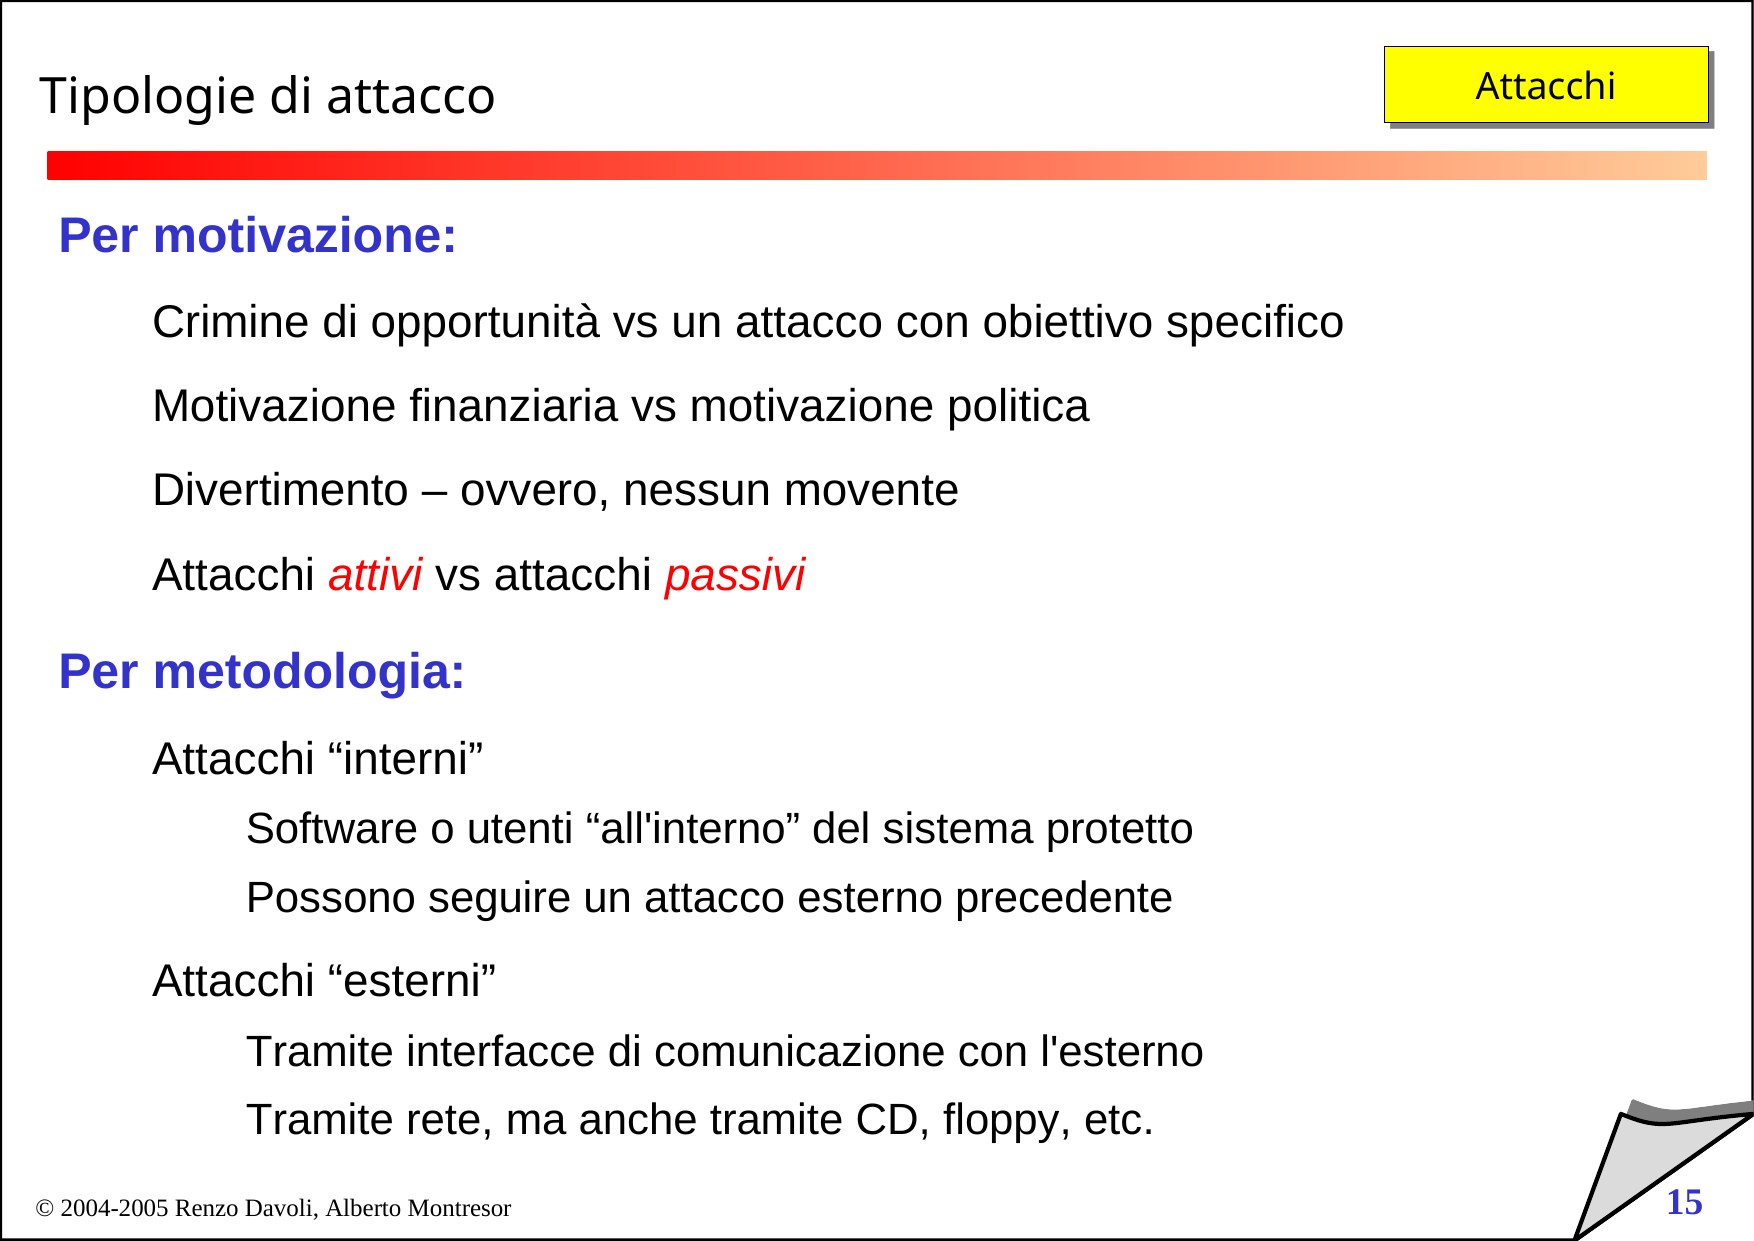

Attacchi
# Tipologie di attacco
Per motivazione:
Crimine di opportunità vs un attacco con obiettivo specifico
Motivazione finanziaria vs motivazione politica
Divertimento – ovvero, nessun movente
Attacchi attivi vs attacchi passivi
Per metodologia:
Attacchi “interni”
Software o utenti “all'interno” del sistema protetto
Possono seguire un attacco esterno precedente
Attacchi “esterni”
Tramite interfacce di comunicazione con l'esterno
Tramite rete, ma anche tramite CD, floppy, etc.